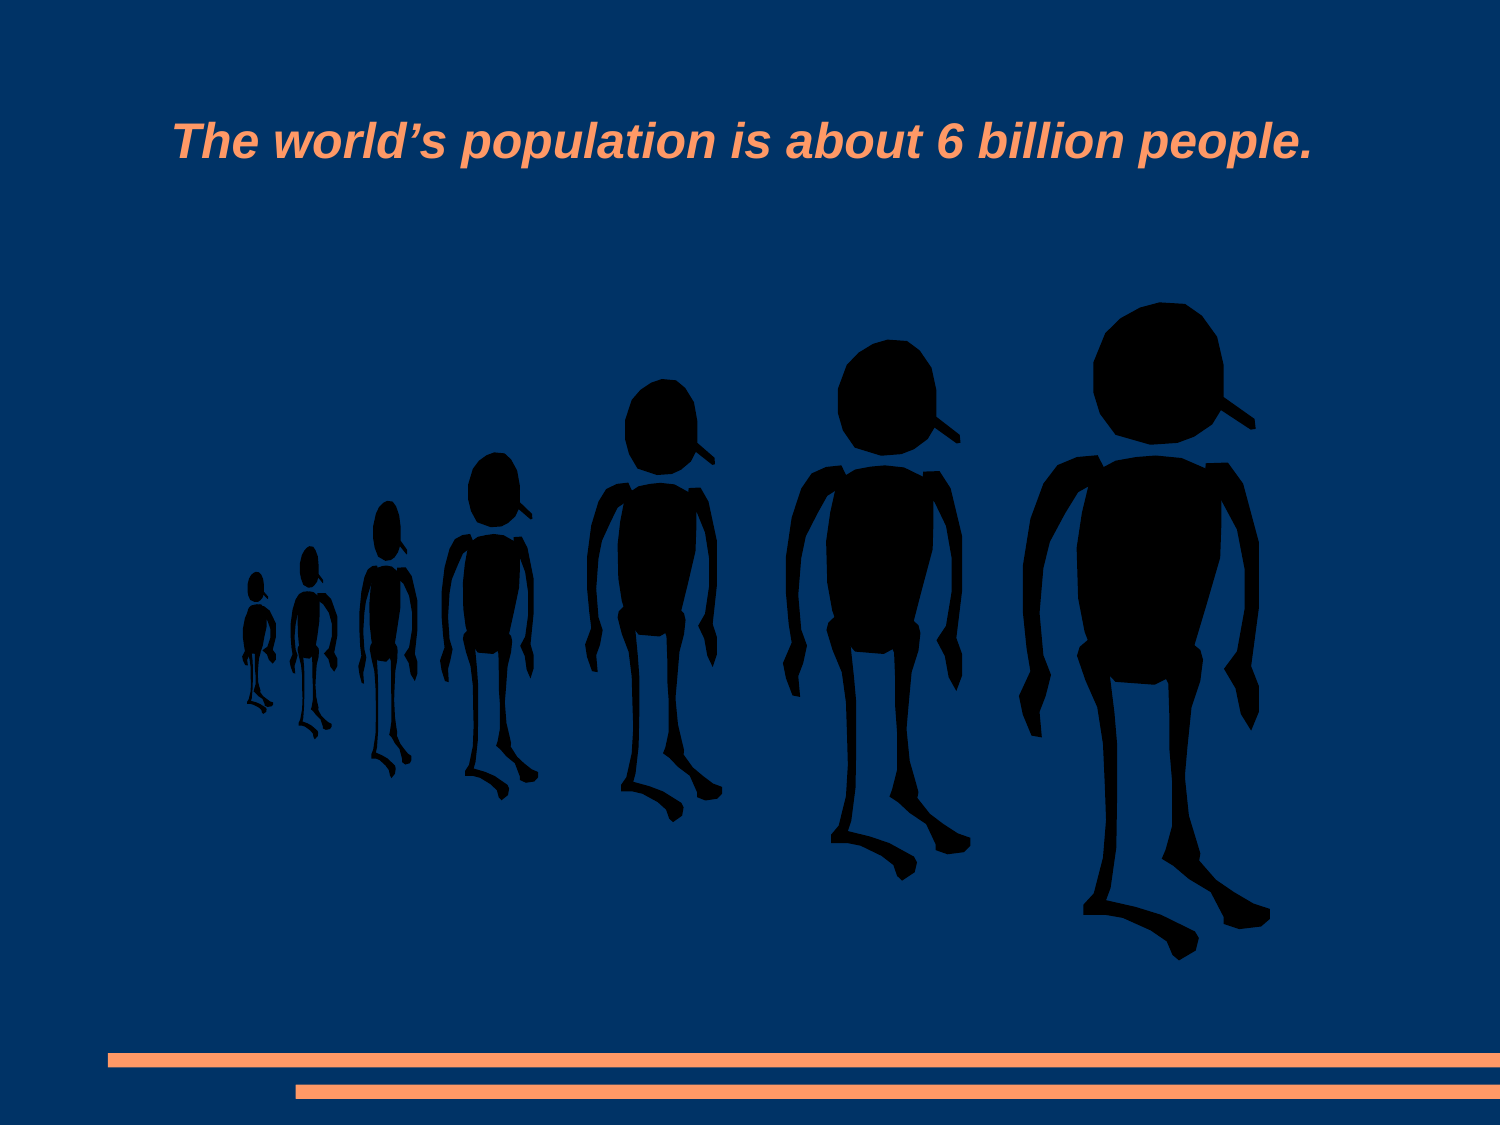

# The world’s population is about 6 billion people.